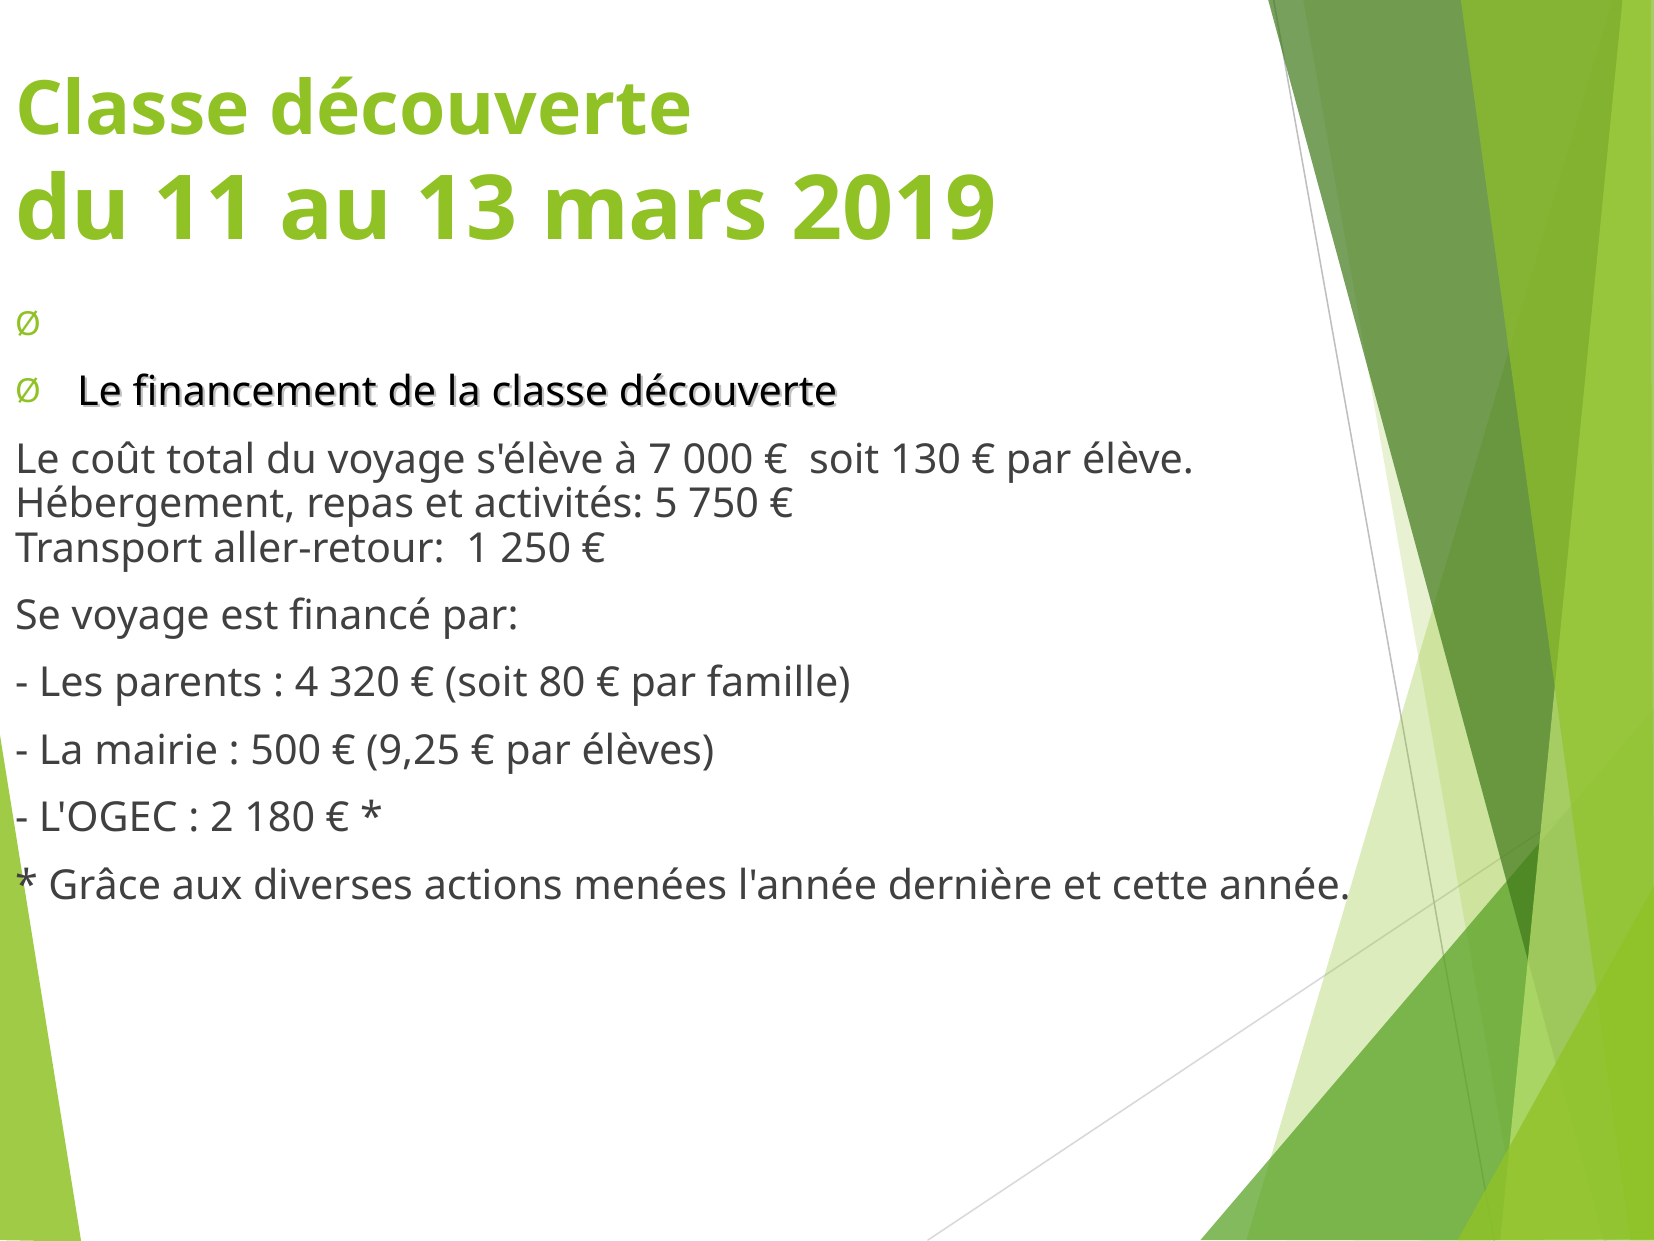

# Classe découverte du 11 au 13 mars 2019
Le financement de la classe découverte
Le coût total du voyage s'élève à 7 000 € soit 130 € par élève.
Hébergement, repas et activités: 5 750 €
Transport aller-retour: 1 250 €
Se voyage est financé par:
- Les parents : 4 320 € (soit 80 € par famille)
- La mairie : 500 € (9,25 € par élèves)
- L'OGEC : 2 180 € *
* Grâce aux diverses actions menées l'année dernière et cette année.